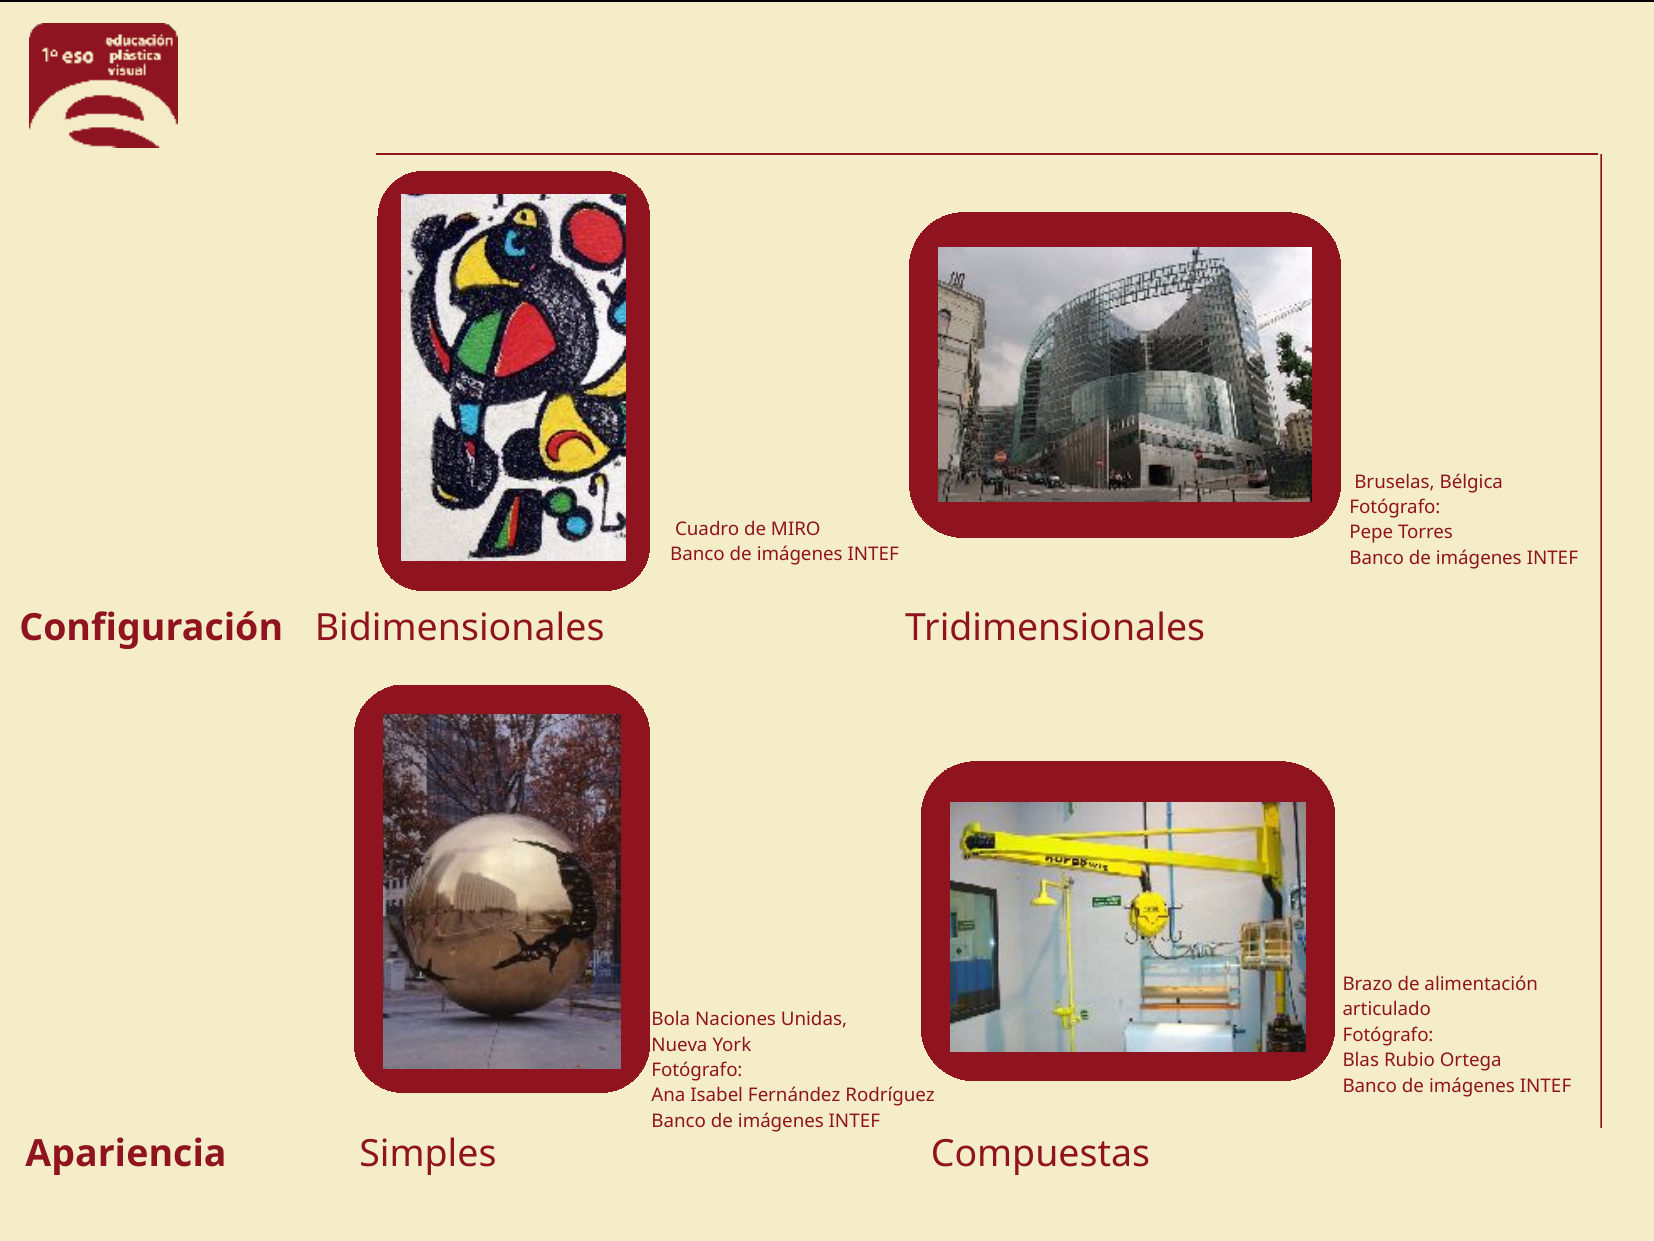

#
 Bruselas, Bélgica
Fotógrafo:
Pepe Torres
Banco de imágenes INTEF
 Cuadro de MIRO
Banco de imágenes INTEF
Configuración 	Bidimensionales 				Tridimensionales
Brazo de alimentación
articulado
Fotógrafo:
Blas Rubio Ortega
Banco de imágenes INTEF
Bola Naciones Unidas,
Nueva York
Fotógrafo:
Ana Isabel Fernández Rodríguez
Banco de imágenes INTEF
Apariencia		 Simples						 Compuestas